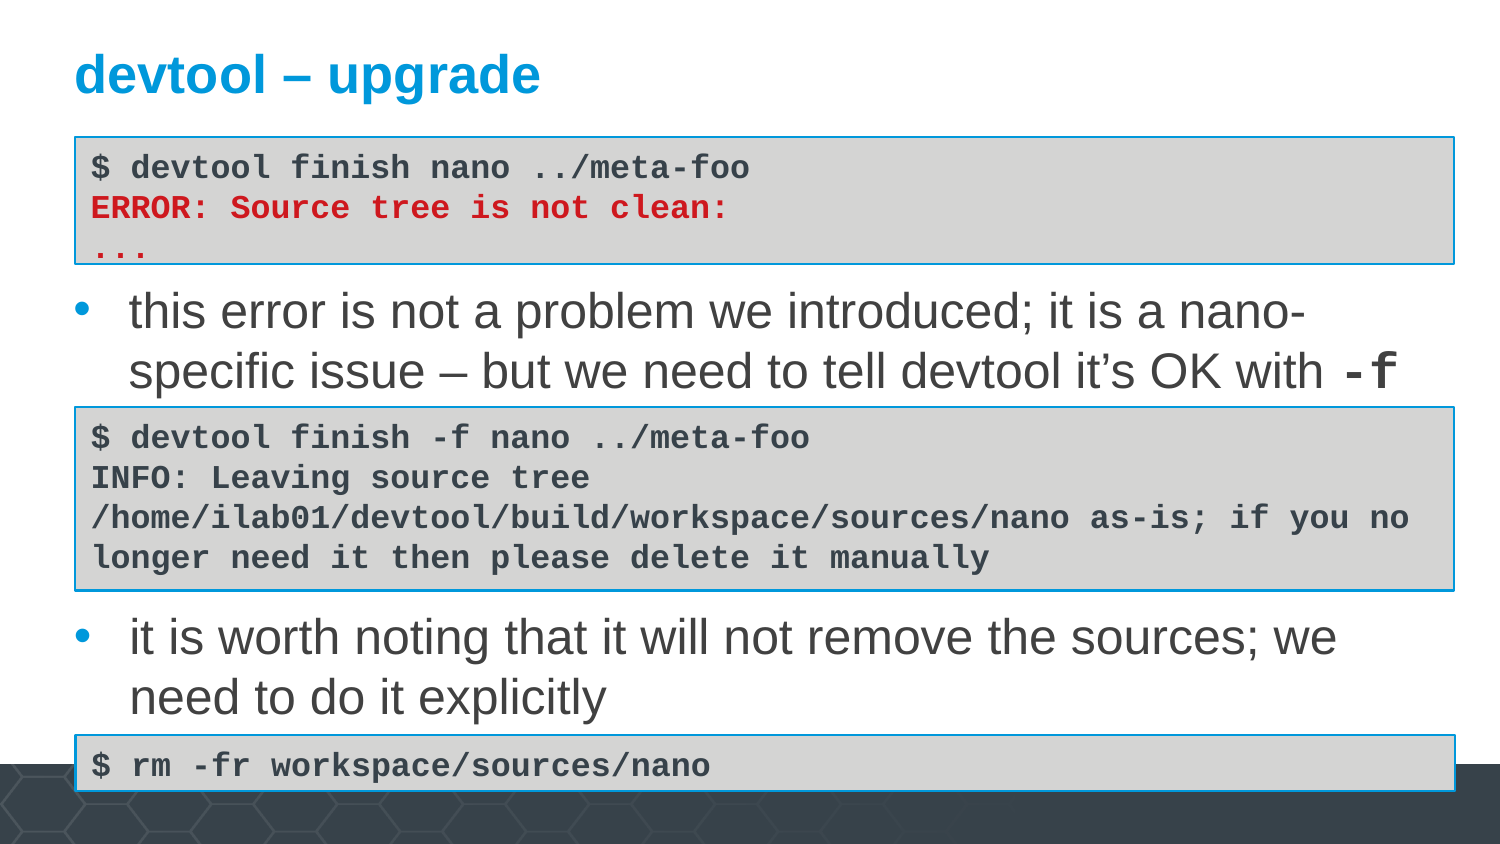

devtool – upgrade
$ devtool finish nano ../meta-foo
ERROR: Source tree is not clean:
...
this error is not a problem we introduced; it is a nano-specific issue – but we need to tell devtool it’s OK with -f
$ devtool finish -f nano ../meta-foo
INFO: Leaving source tree /home/ilab01/devtool/build/workspace/sources/nano as-is; if you no longer need it then please delete it manually
it is worth noting that it will not remove the sources; we need to do it explicitly
$ rm -fr workspace/sources/nano